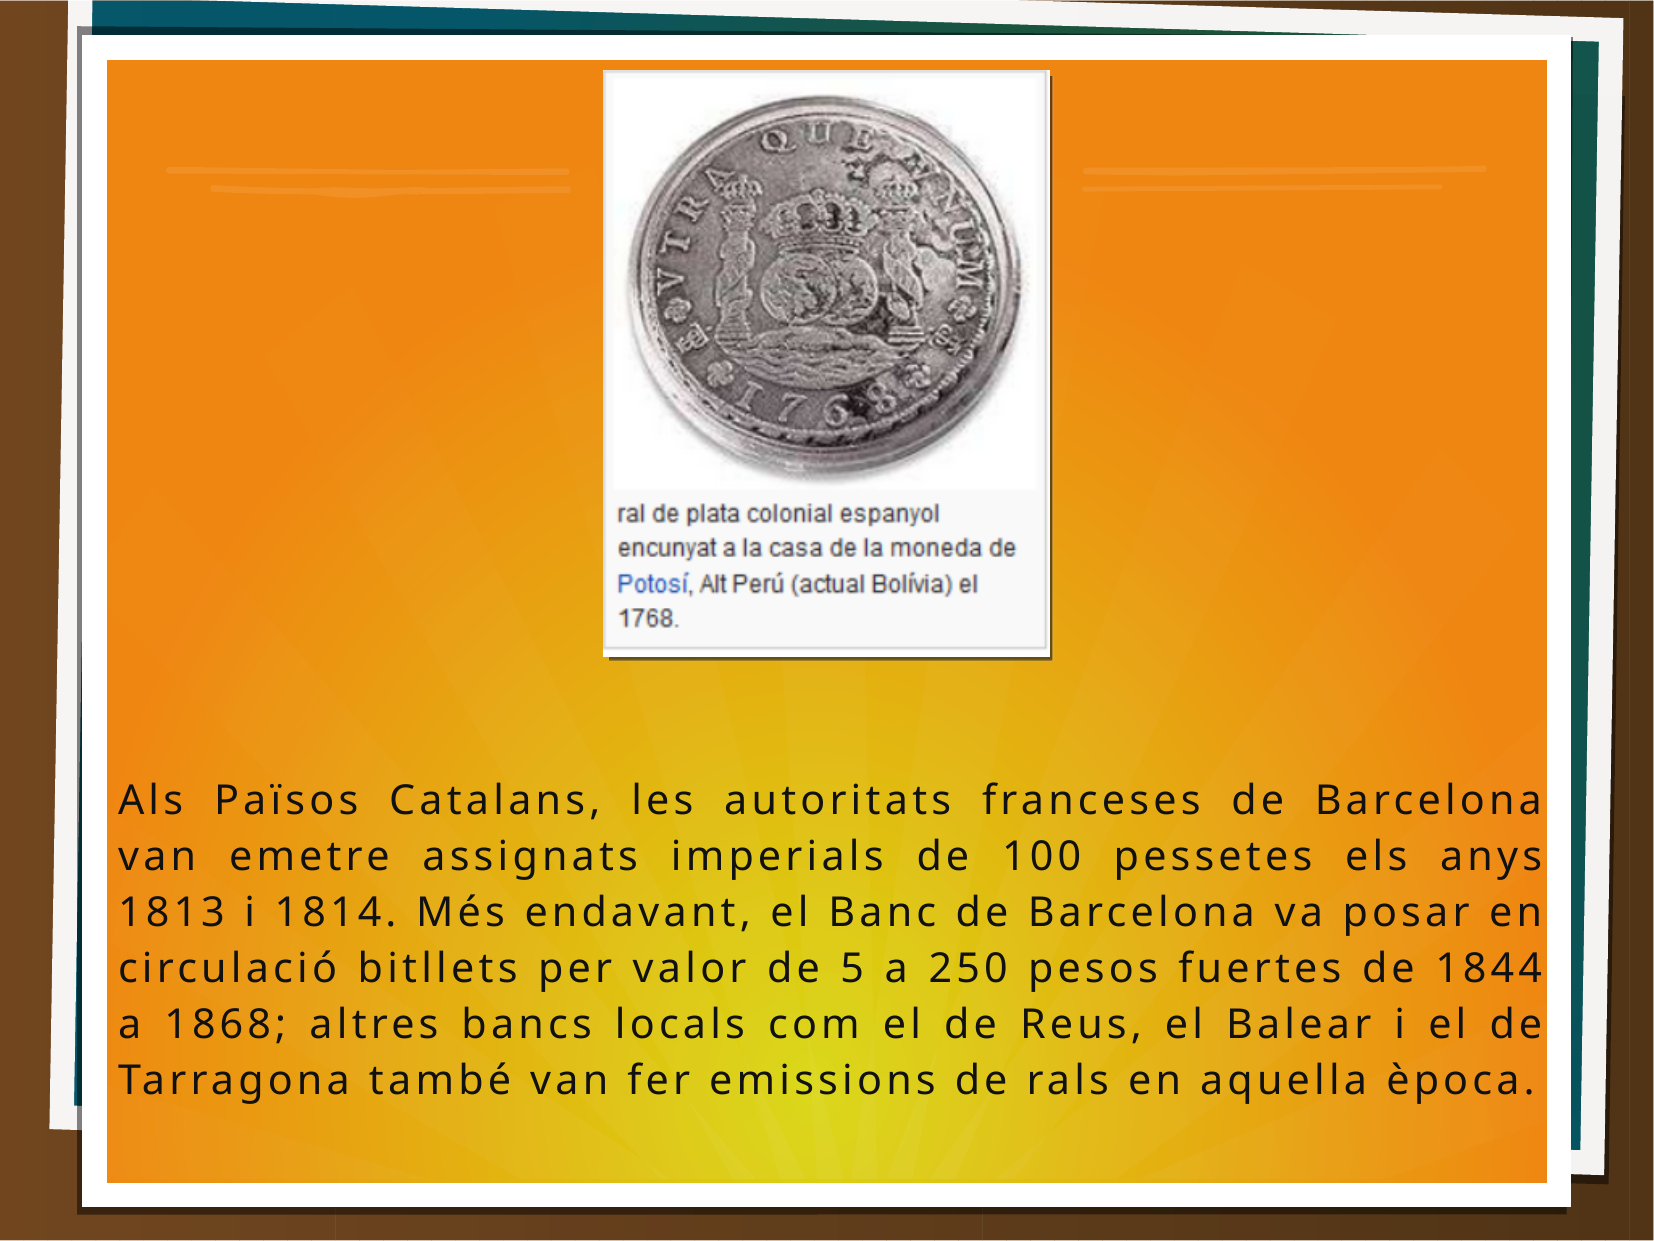

# Als Països Catalans, les autoritats franceses de Barcelona van emetre assignats imperials de 100 pessetes els anys 1813 i 1814. Més endavant, el Banc de Barcelona va posar en circulació bitllets per valor de 5 a 250 pesos fuertes de 1844 a 1868; altres bancs locals com el de Reus, el Balear i el de Tarragona també van fer emissions de rals en aquella època.